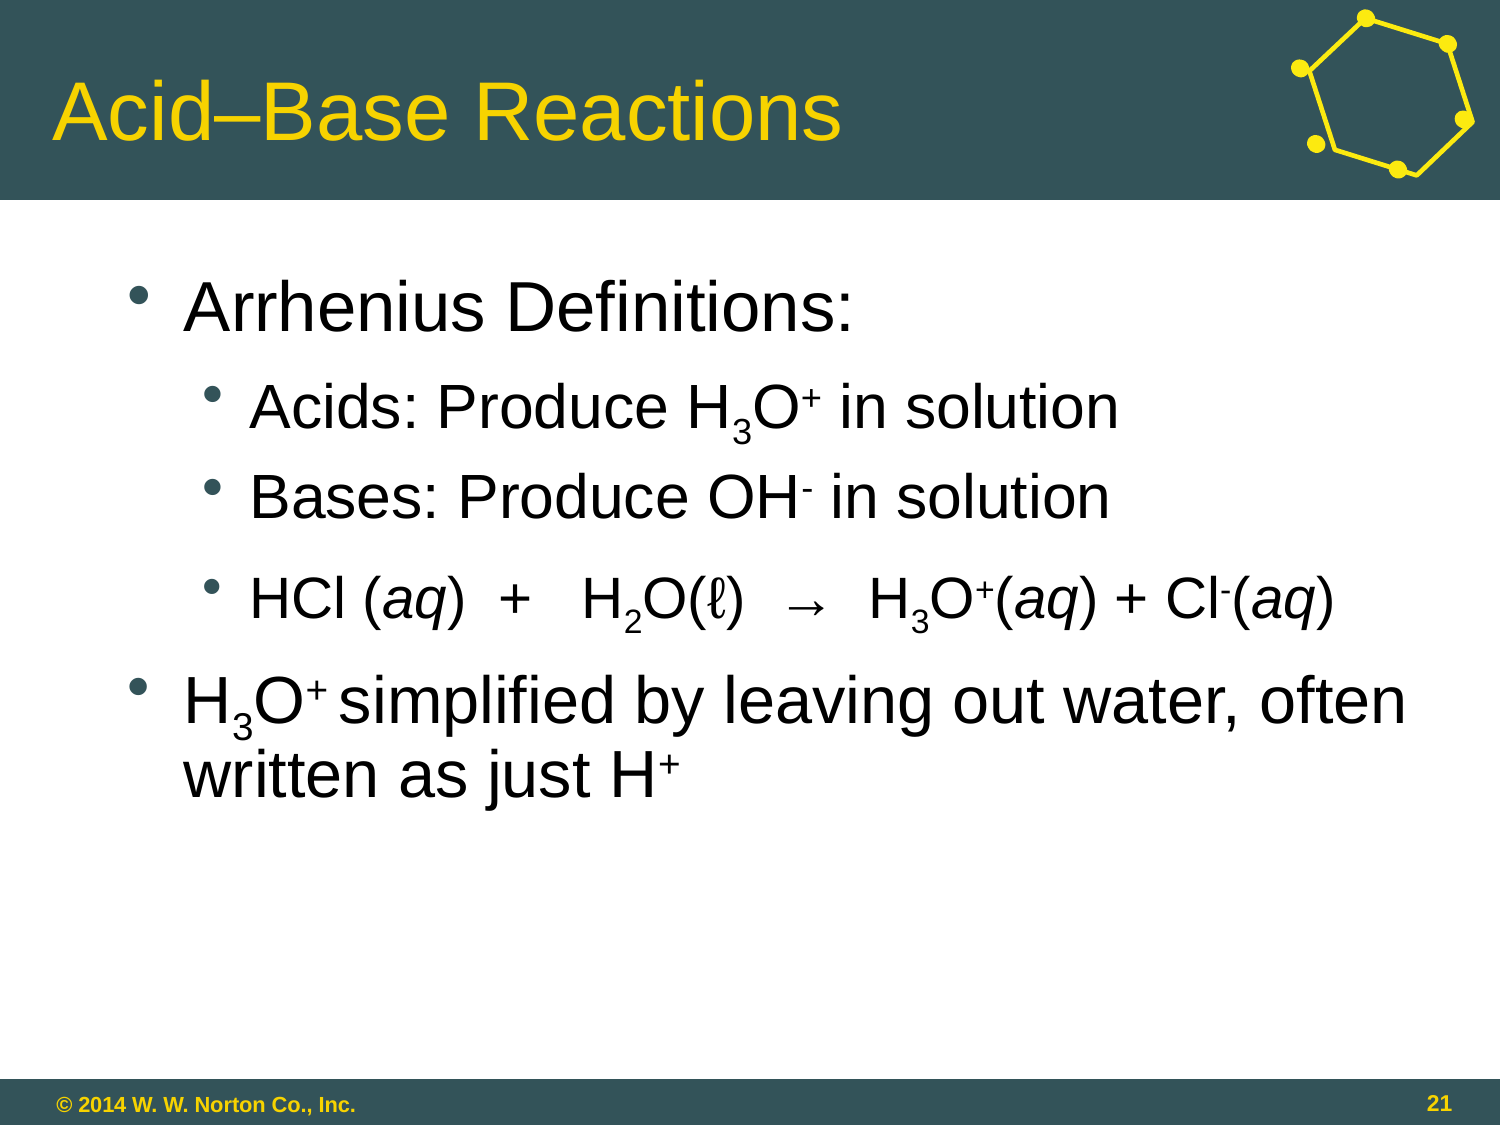

Acid–Base Reactions
# Arrhenius Definitions:
Acids: Produce H3O+ in solution
Bases: Produce OH- in solution
HCl (aq) + H2O(ℓ) → H3O+(aq) + Cl-(aq)
H3O+ simplified by leaving out water, often written as just H+